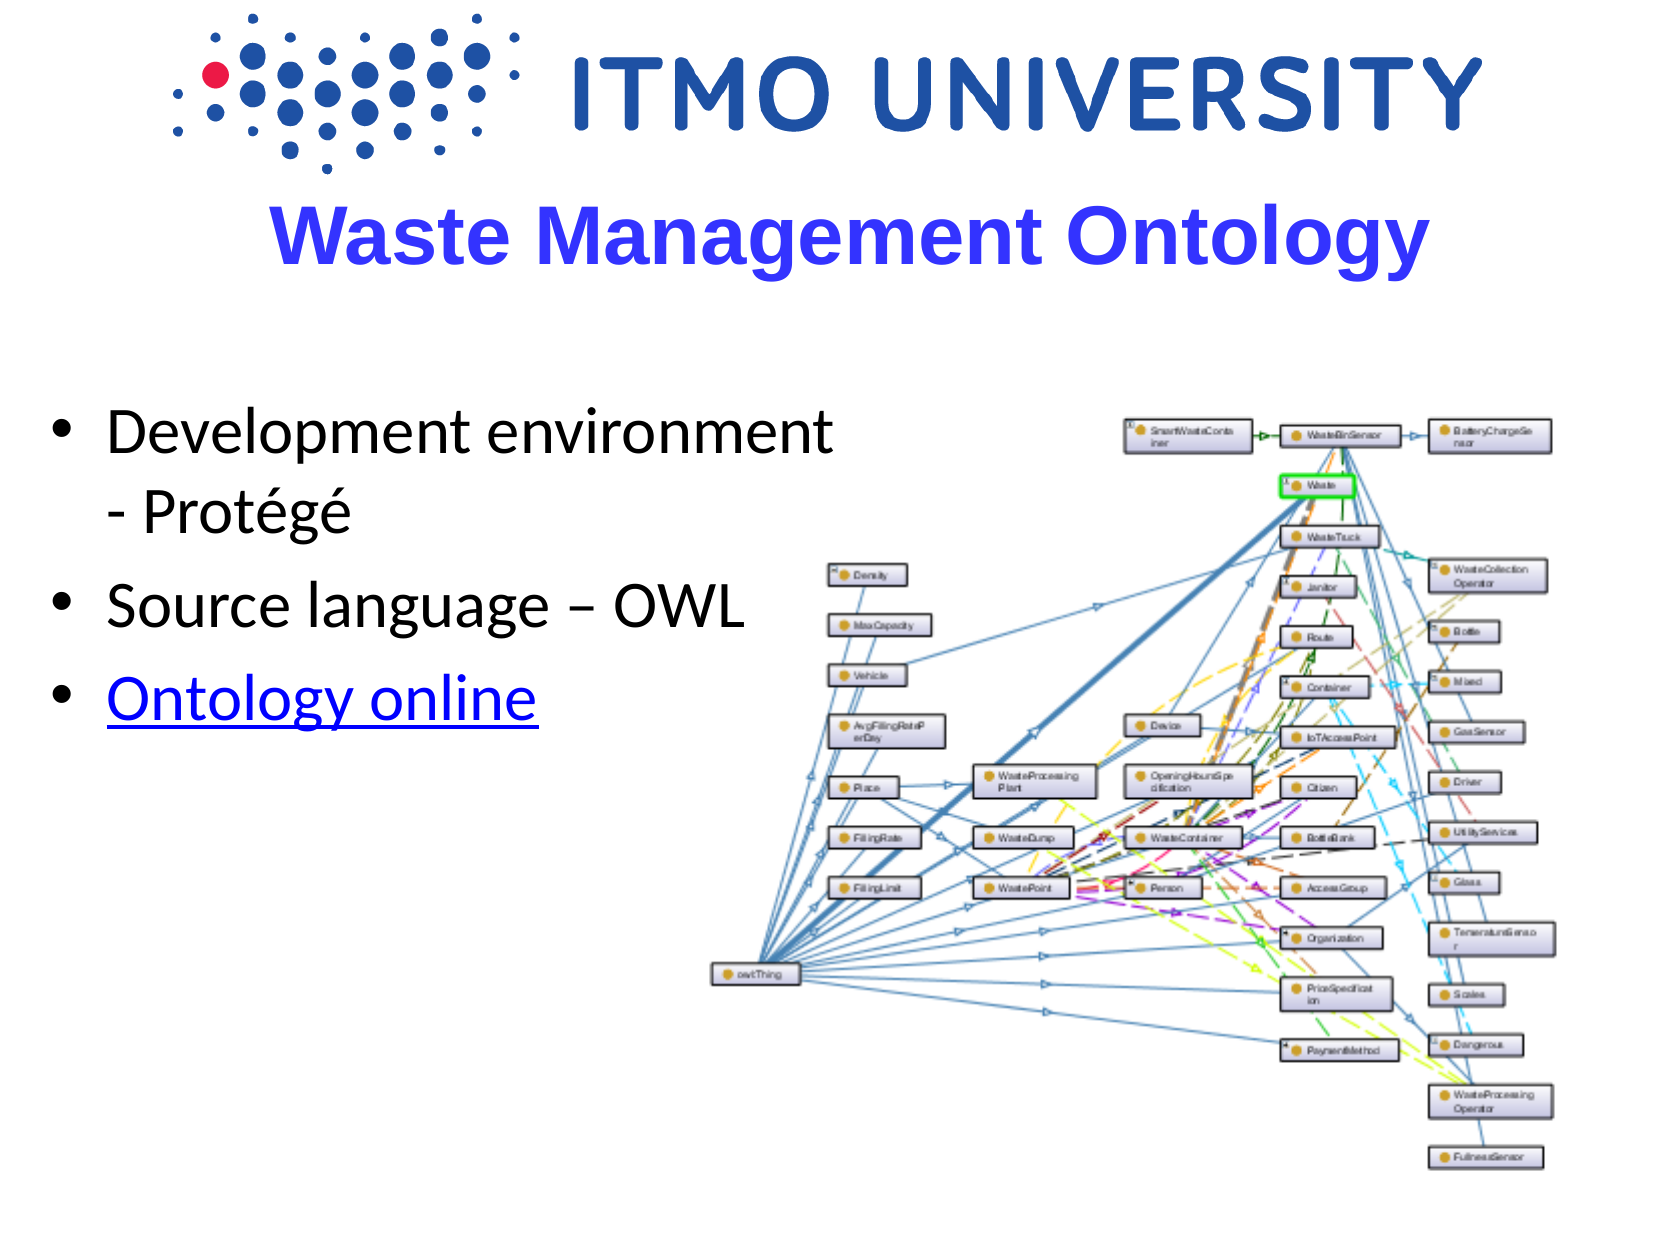

# Waste Management Ontology
Development environment - Protégé
Source language – OWL
Ontology online